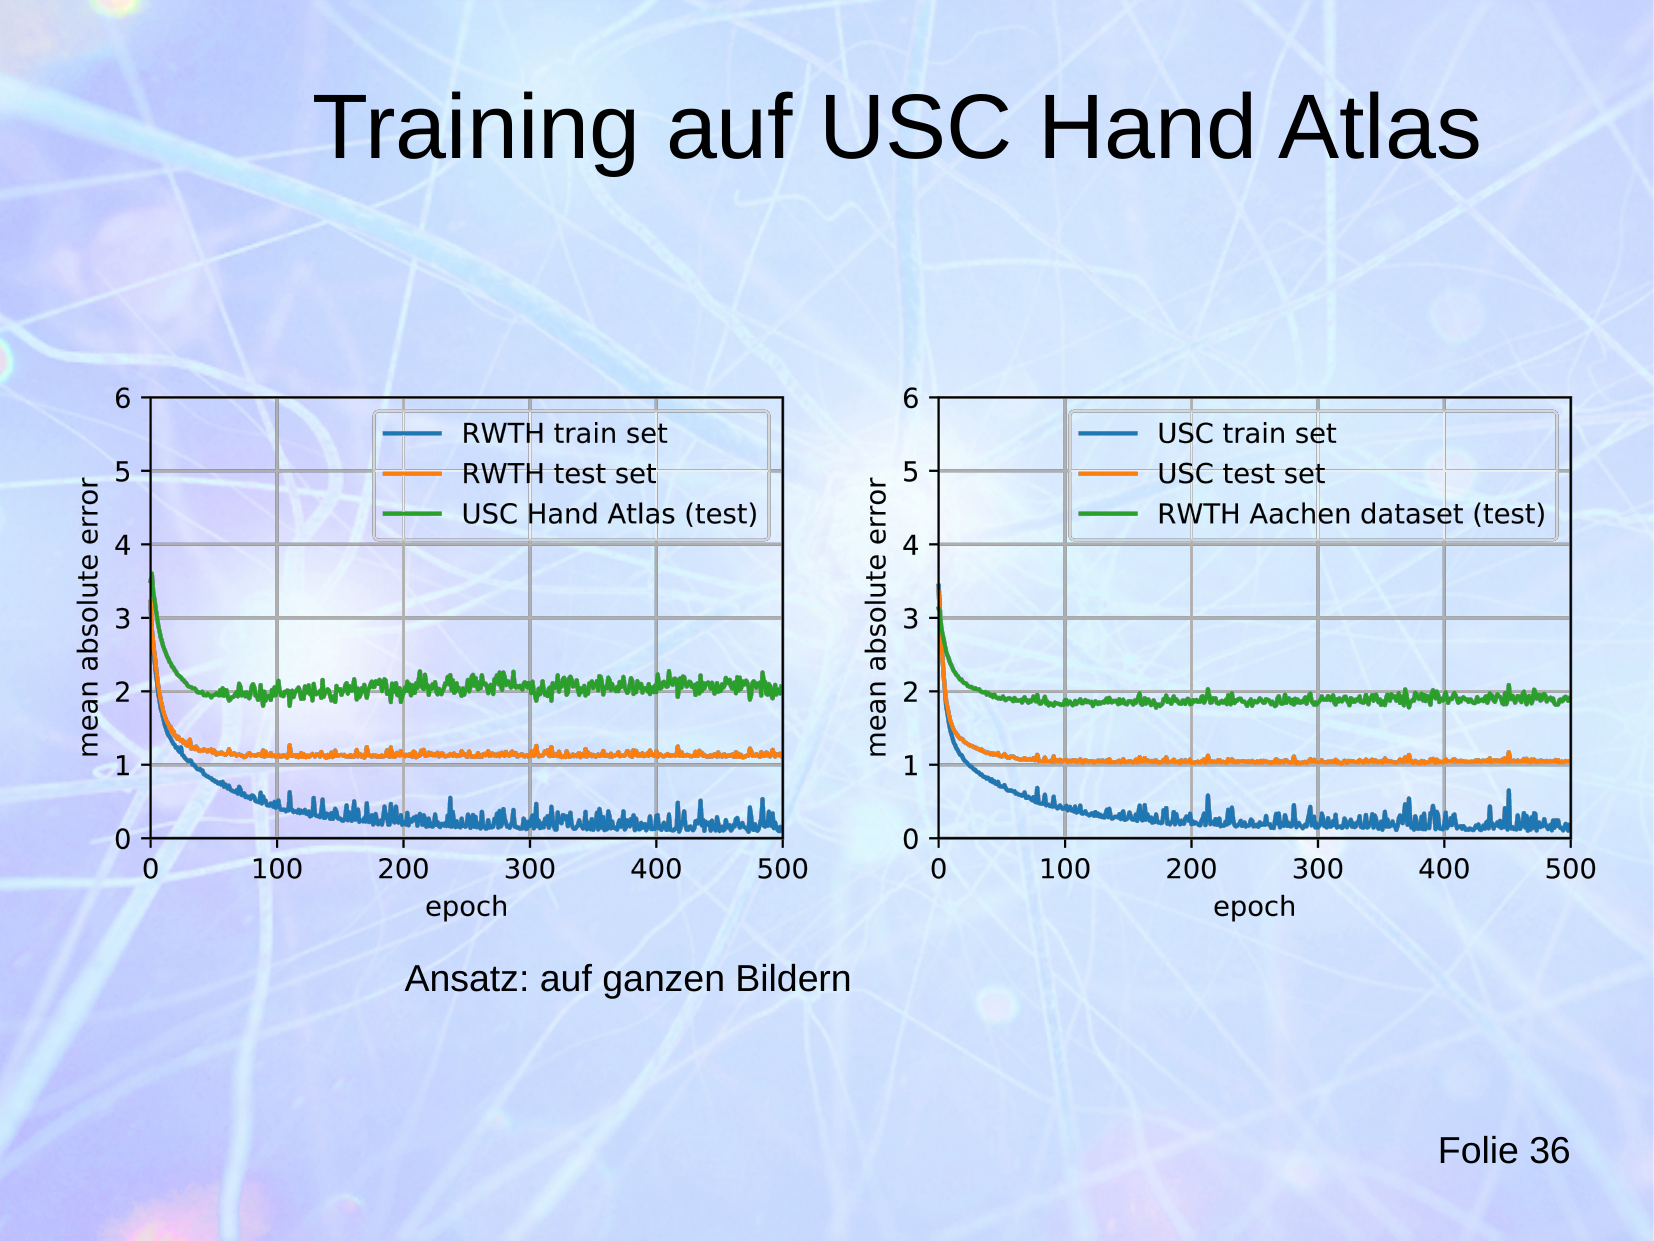

# Training auf USC Hand Atlas
Ansatz: auf ganzen Bildern
36